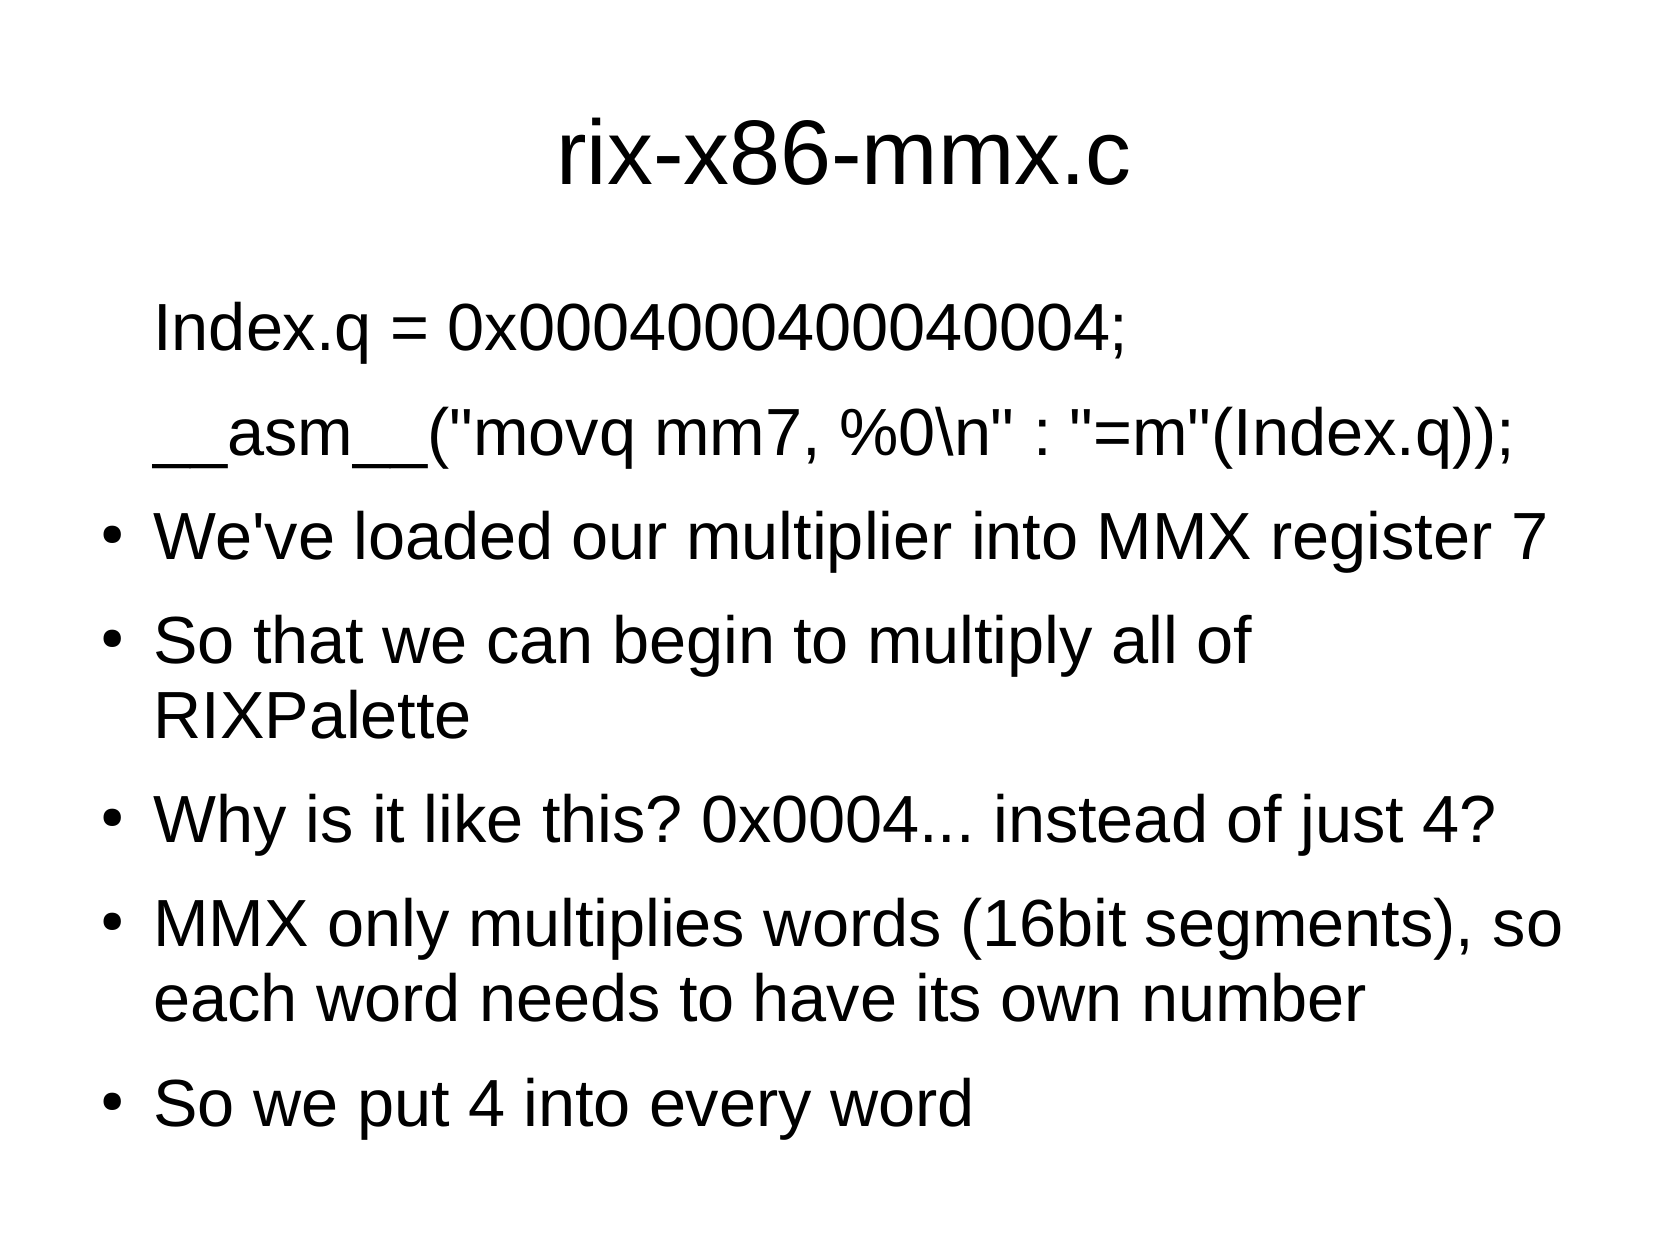

# rix-x86-mmx.c
Index.q = 0x0004000400040004;
__asm__("movq mm7, %0\n" : "=m"(Index.q));
We've loaded our multiplier into MMX register 7
So that we can begin to multiply all of RIXPalette
Why is it like this? 0x0004... instead of just 4?
MMX only multiplies words (16bit segments), so each word needs to have its own number
So we put 4 into every word